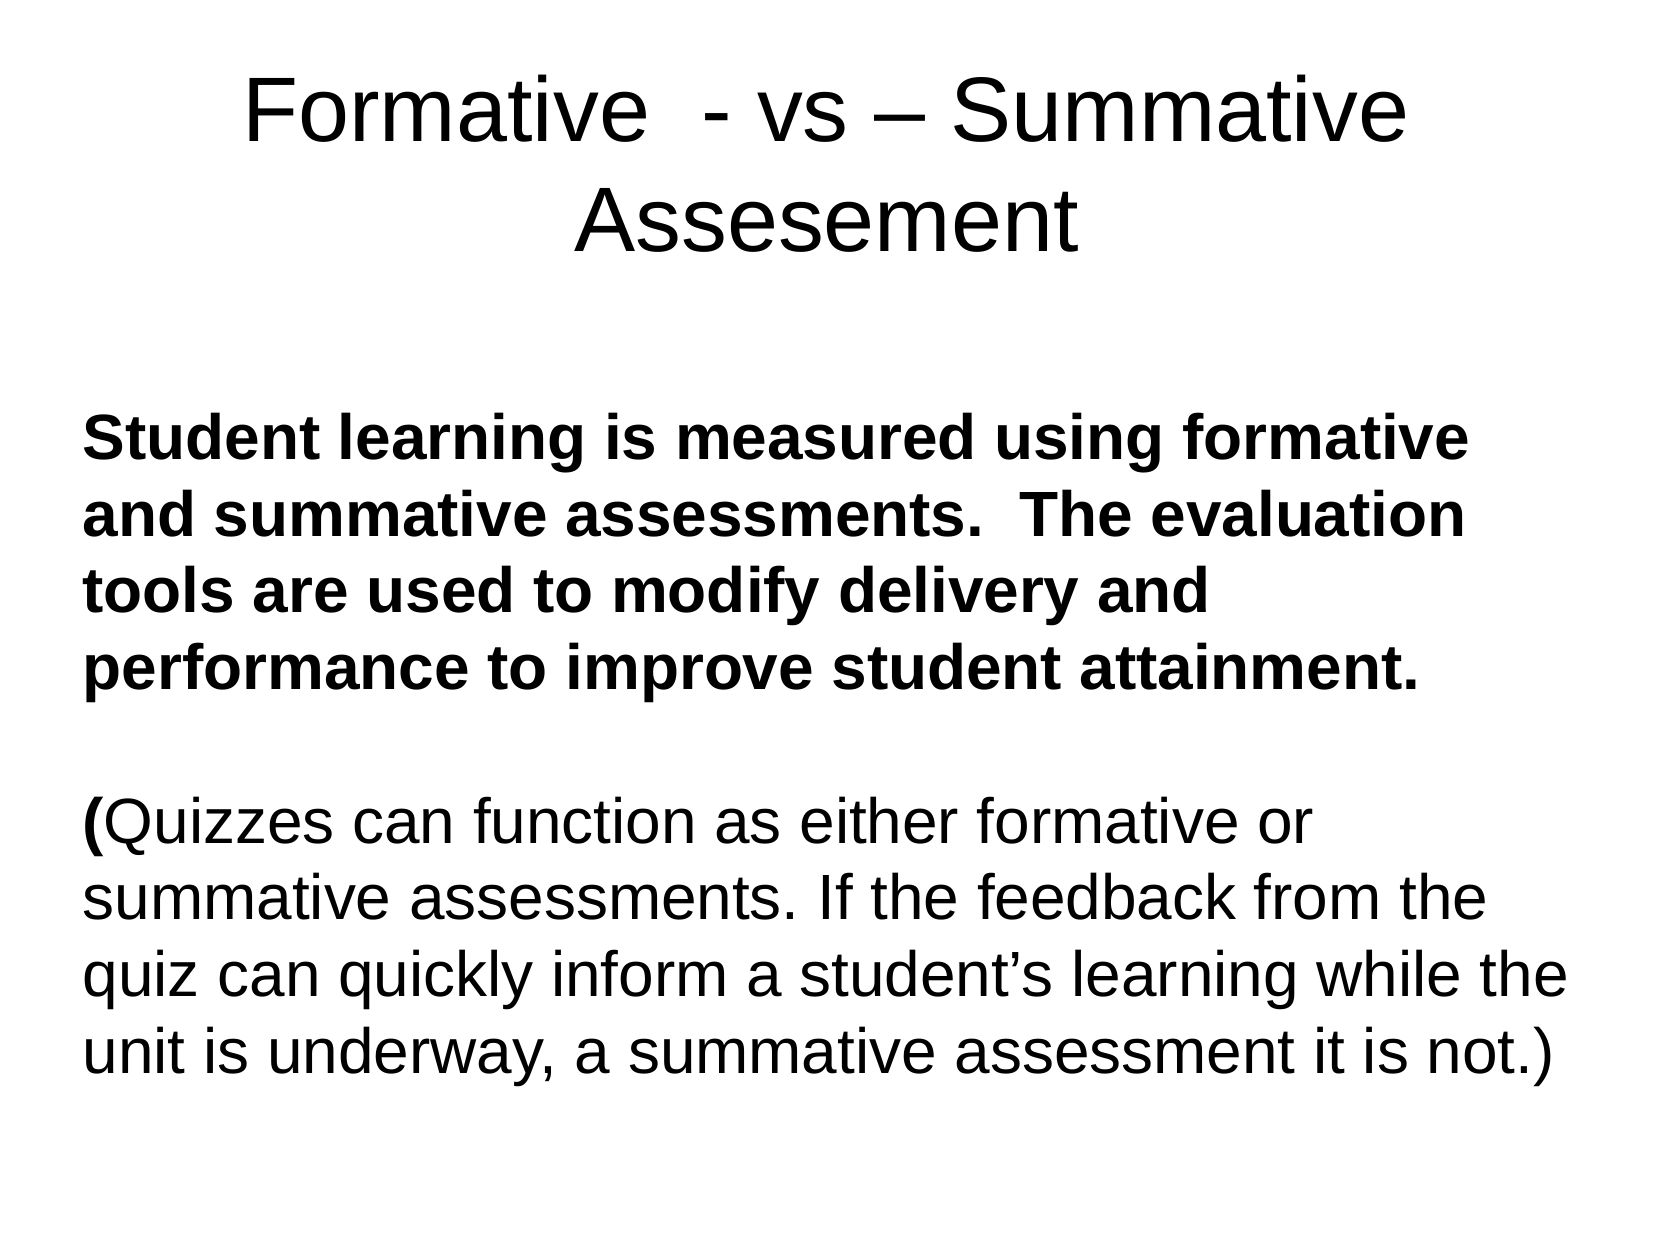

# Formative - vs – Summative Assesement
Student learning is measured using formative and summative assessments. The evaluation tools are used to modify delivery and performance to improve student attainment.
(Quizzes can function as either formative or summative assessments. If the feedback from the quiz can quickly inform a student’s learning while the unit is underway, a summative assessment it is not.)